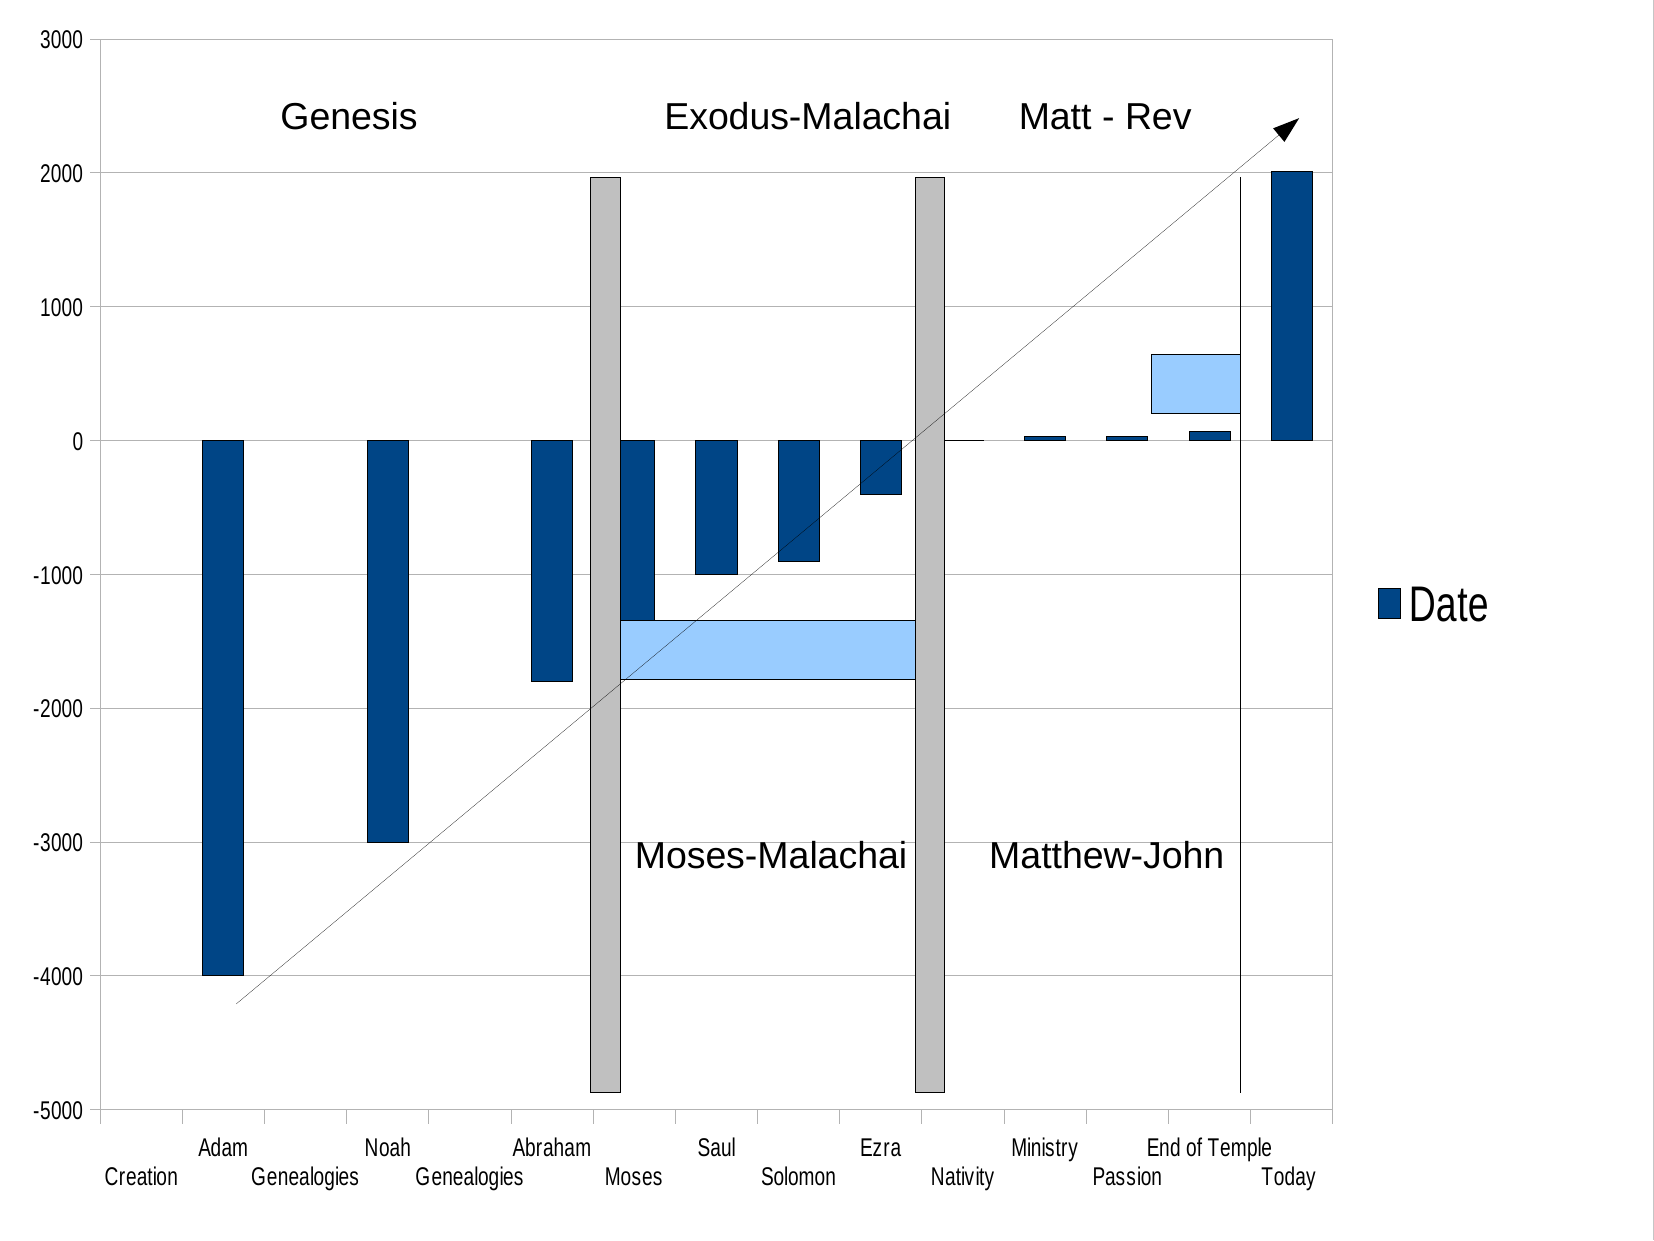

### Chart
| Category | Date |
|---|---|
| Creation | None |
| Adam | -4000.0 |
| Genealogies | None |
| Noah | -3000.0 |
| Genealogies | None |
| Abraham | -1800.0 |
| Moses | -1400.0 |
| Saul | -1000.0 |
| Solomon | -900.0 |
| Ezra | -400.0 |
| Nativity | 0.0 |
| Ministry | 30.0 |
| Passion | 33.0 |
| End of Temple | 70.0 |
| Today | 2013.0 |Genesis
Exodus-Malachai
Matt - Rev
Moses-Malachai
Matthew-John